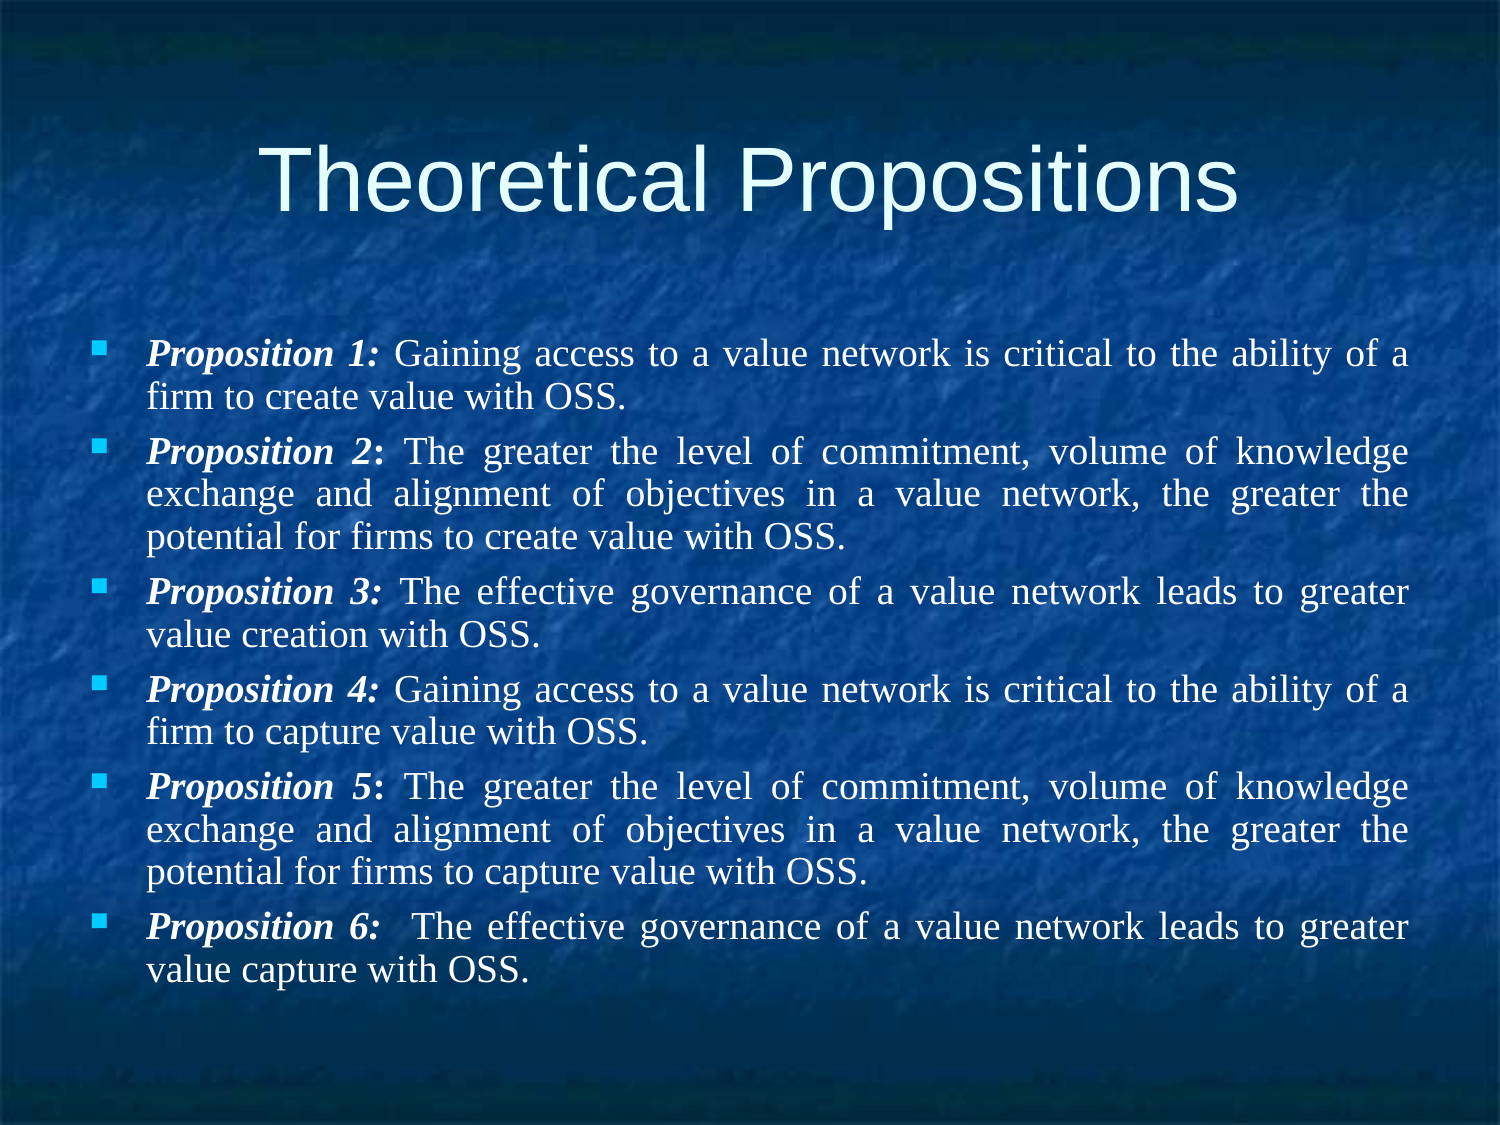

# Theoretical Propositions
Proposition 1: Gaining access to a value network is critical to the ability of a firm to create value with OSS.
Proposition 2: The greater the level of commitment, volume of knowledge exchange and alignment of objectives in a value network, the greater the potential for firms to create value with OSS.
Proposition 3: The effective governance of a value network leads to greater value creation with OSS.
Proposition 4: Gaining access to a value network is critical to the ability of a firm to capture value with OSS.
Proposition 5: The greater the level of commitment, volume of knowledge exchange and alignment of objectives in a value network, the greater the potential for firms to capture value with OSS.
Proposition 6: The effective governance of a value network leads to greater value capture with OSS.